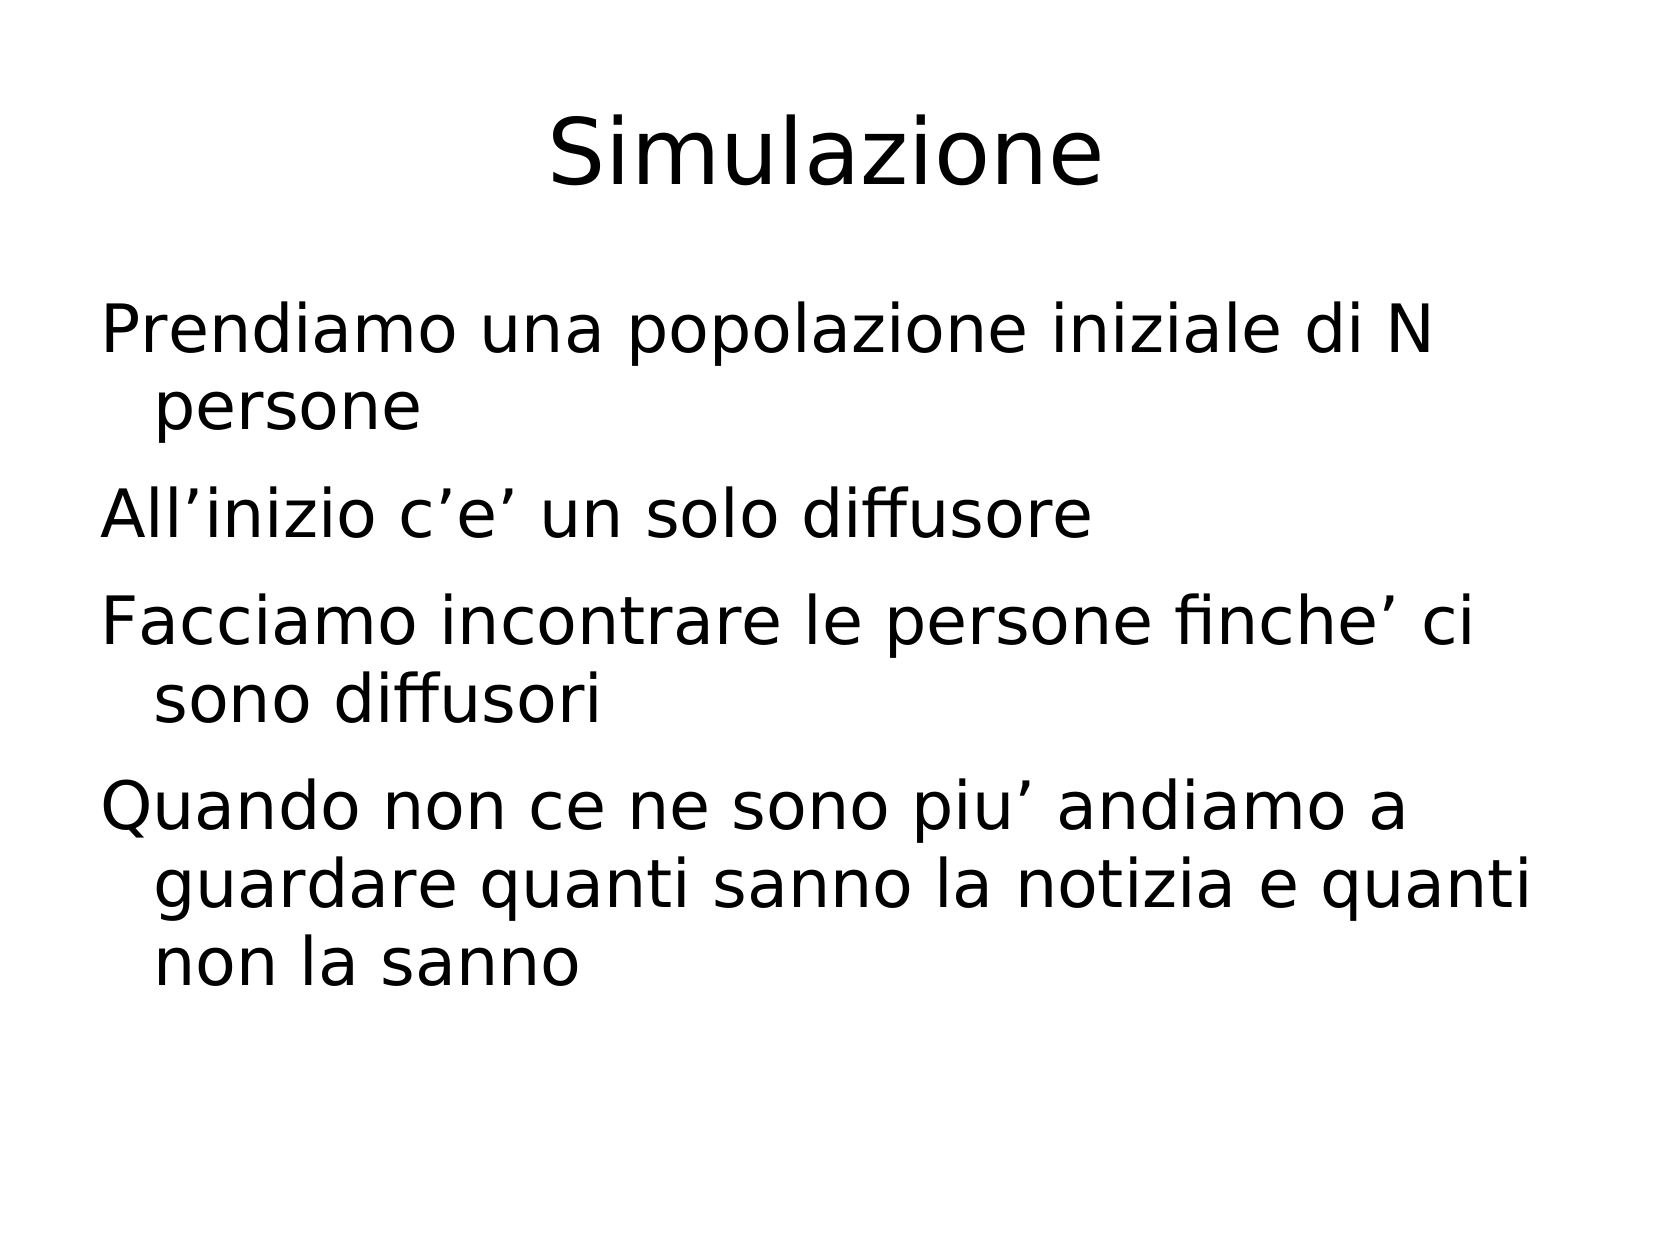

# Simulazione
Prendiamo una popolazione iniziale di N persone
All’inizio c’e’ un solo diffusore
Facciamo incontrare le persone finche’ ci sono diffusori
Quando non ce ne sono piu’ andiamo a guardare quanti sanno la notizia e quanti non la sanno